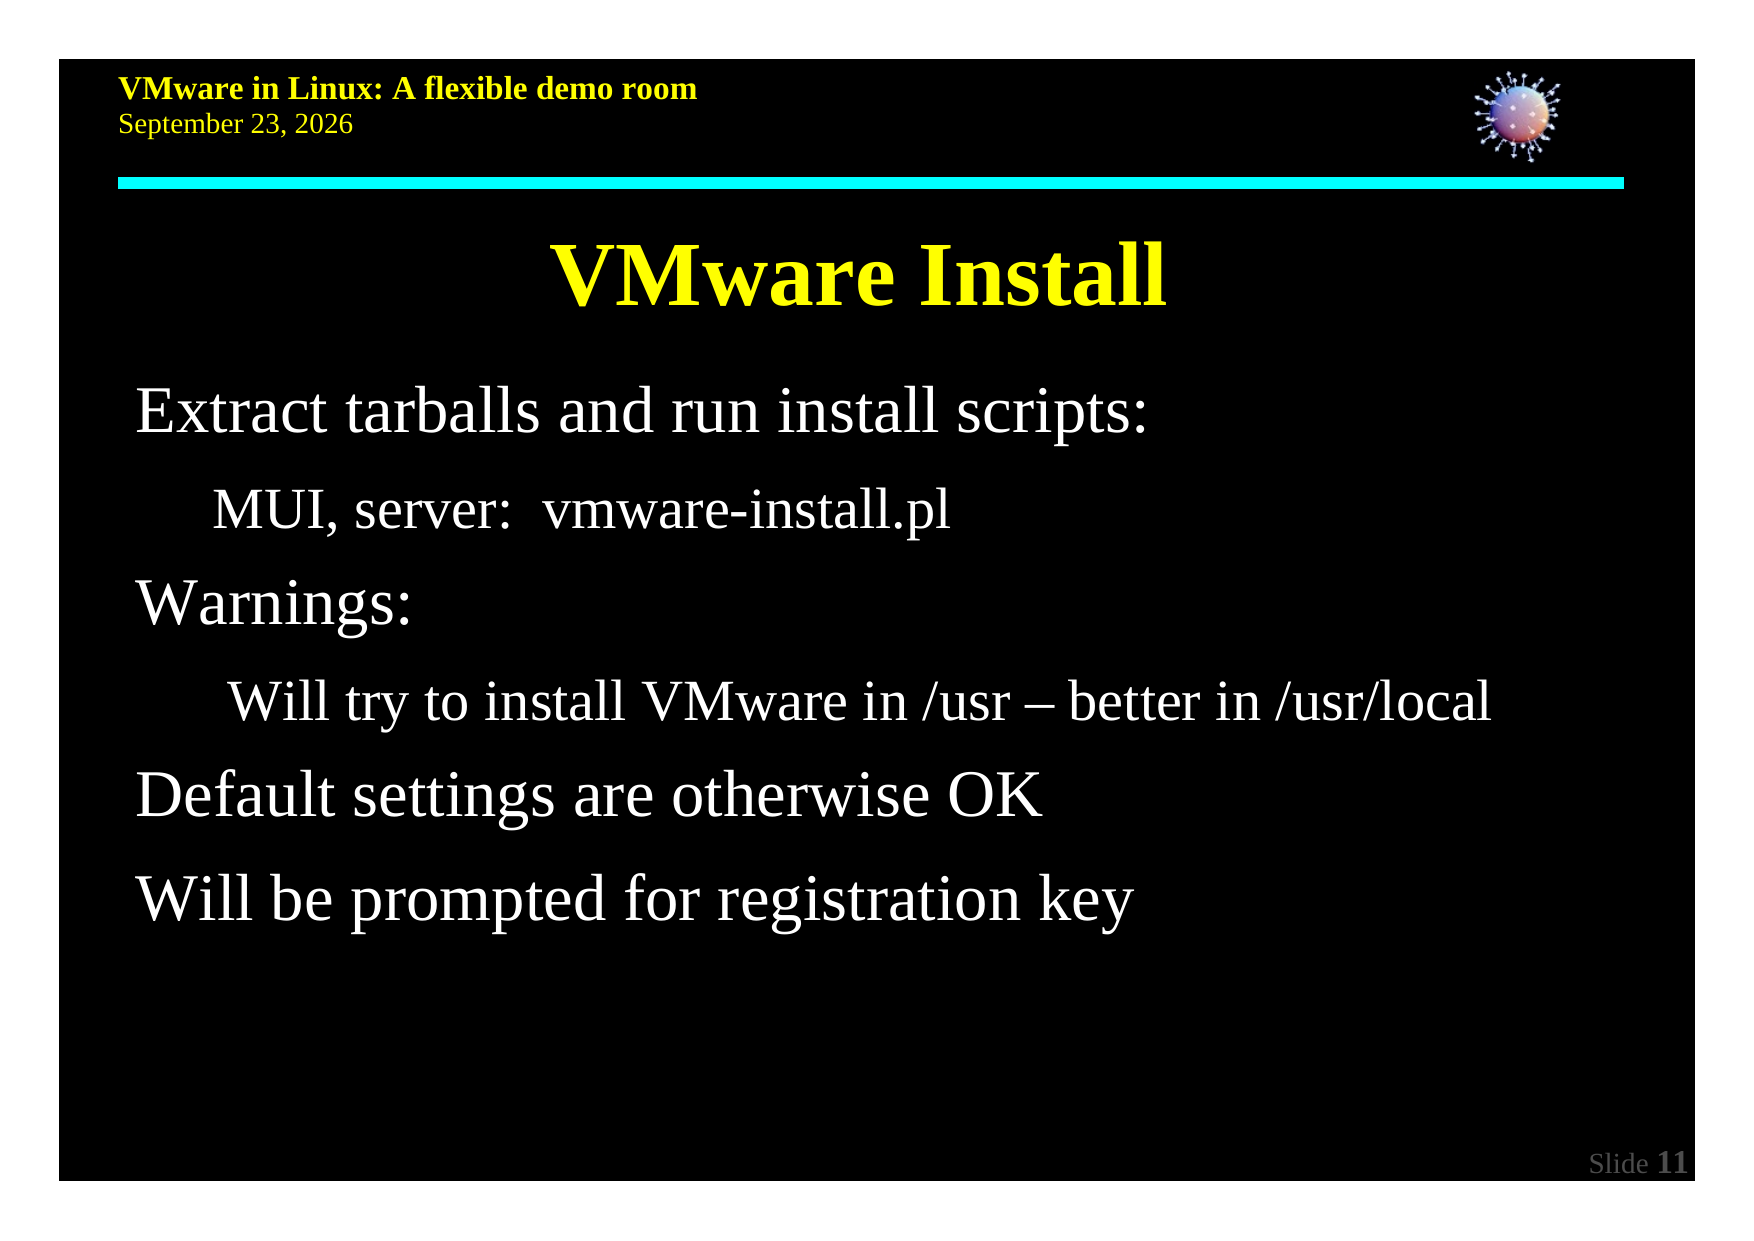

# VMware Install
Extract tarballs and run install scripts:
MUI, server: vmware-install.pl
Warnings:
 Will try to install VMware in /usr – better in /usr/local
Default settings are otherwise OK
Will be prompted for registration key